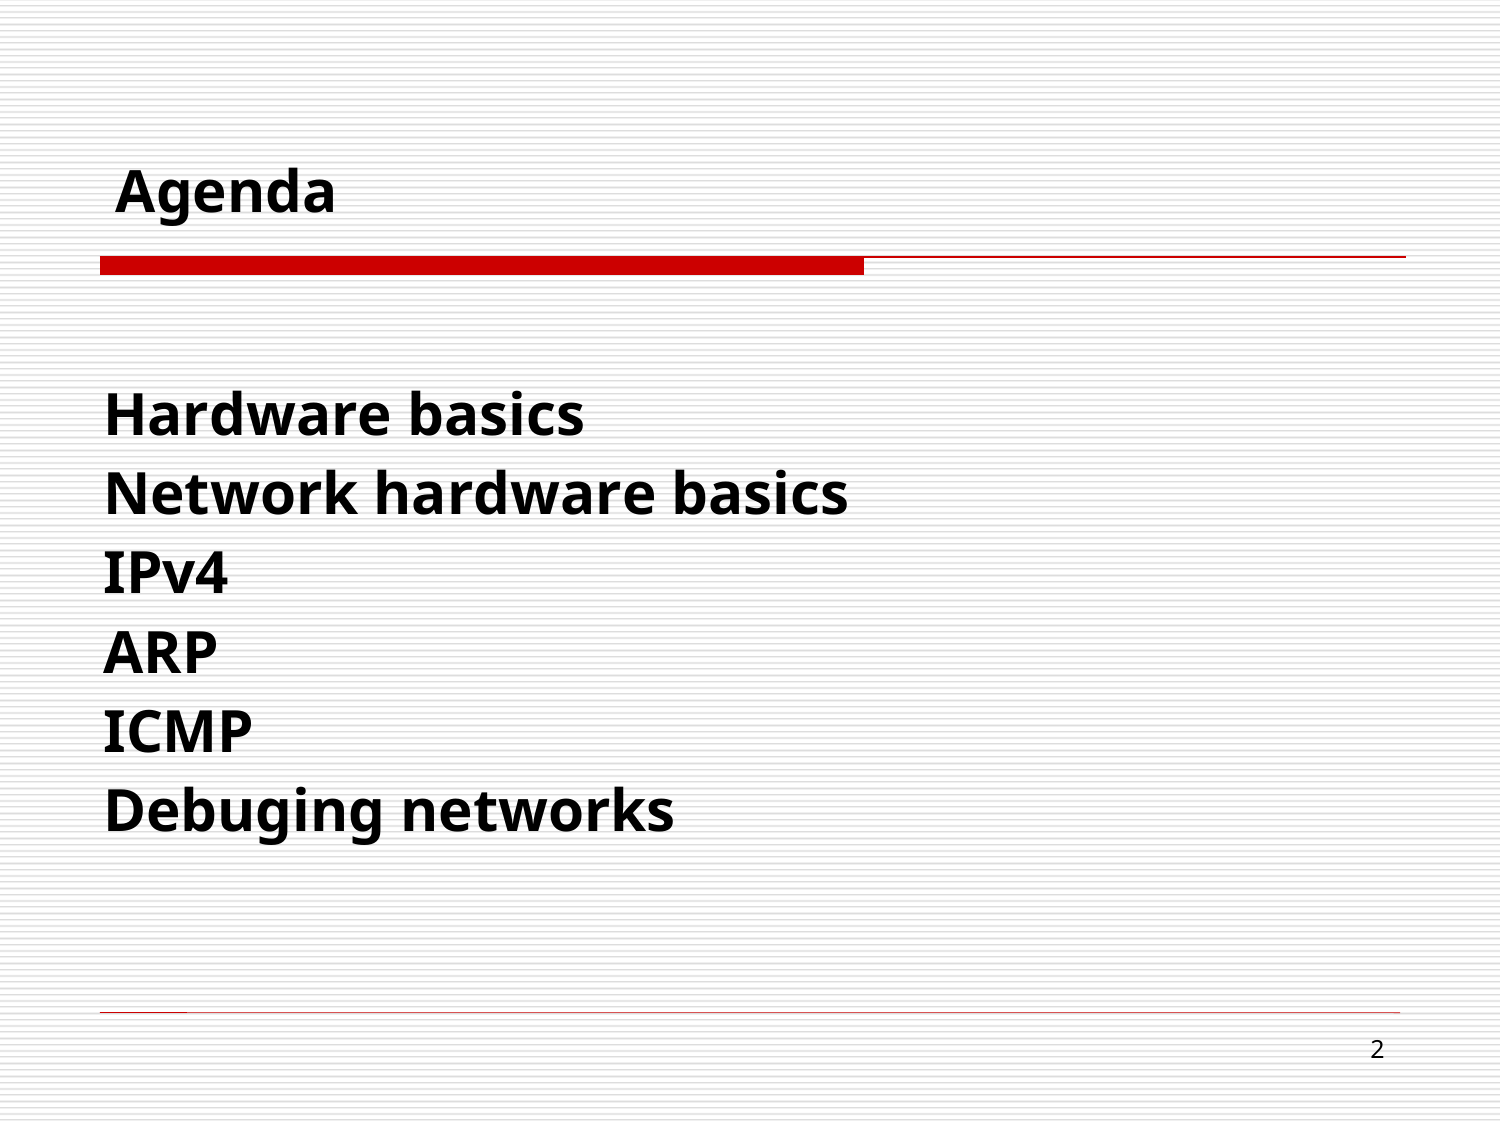

# Agenda
Hardware basics
Network hardware basics
IPv4
ARP
ICMP
Debuging networks
2